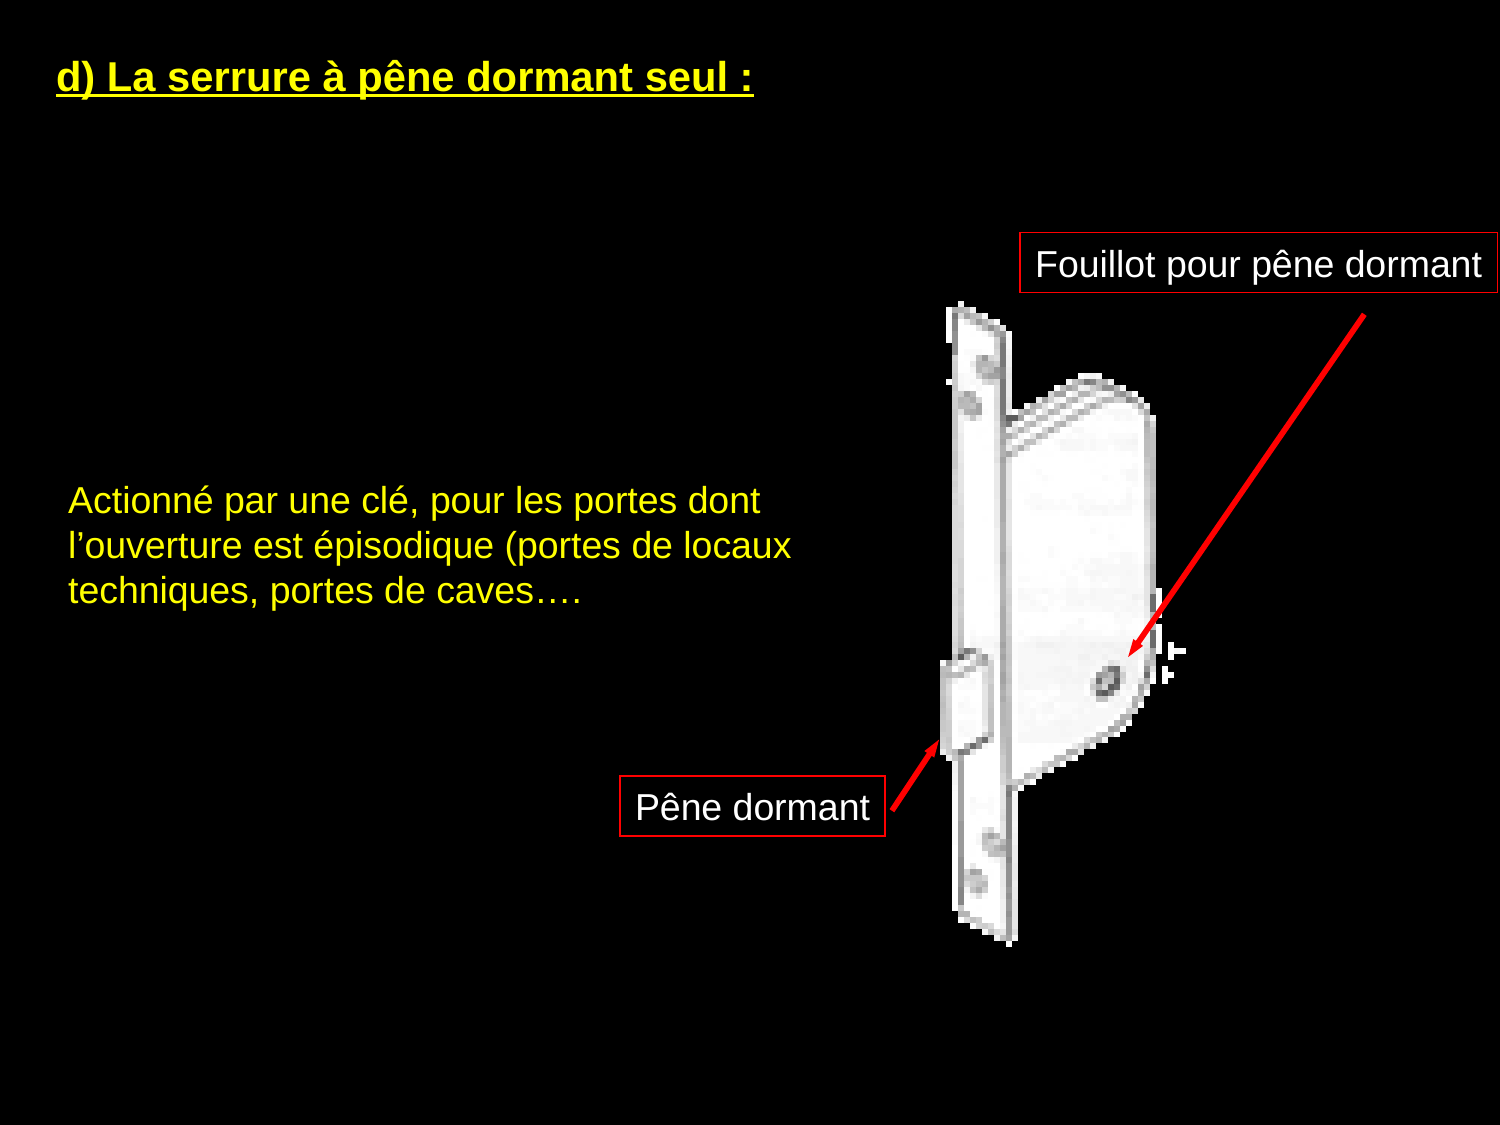

d) La serrure à pêne dormant seul :
Fouillot pour pêne dormant
Actionné par une clé, pour les portes dont l’ouverture est épisodique (portes de locaux techniques, portes de caves….
Pêne dormant